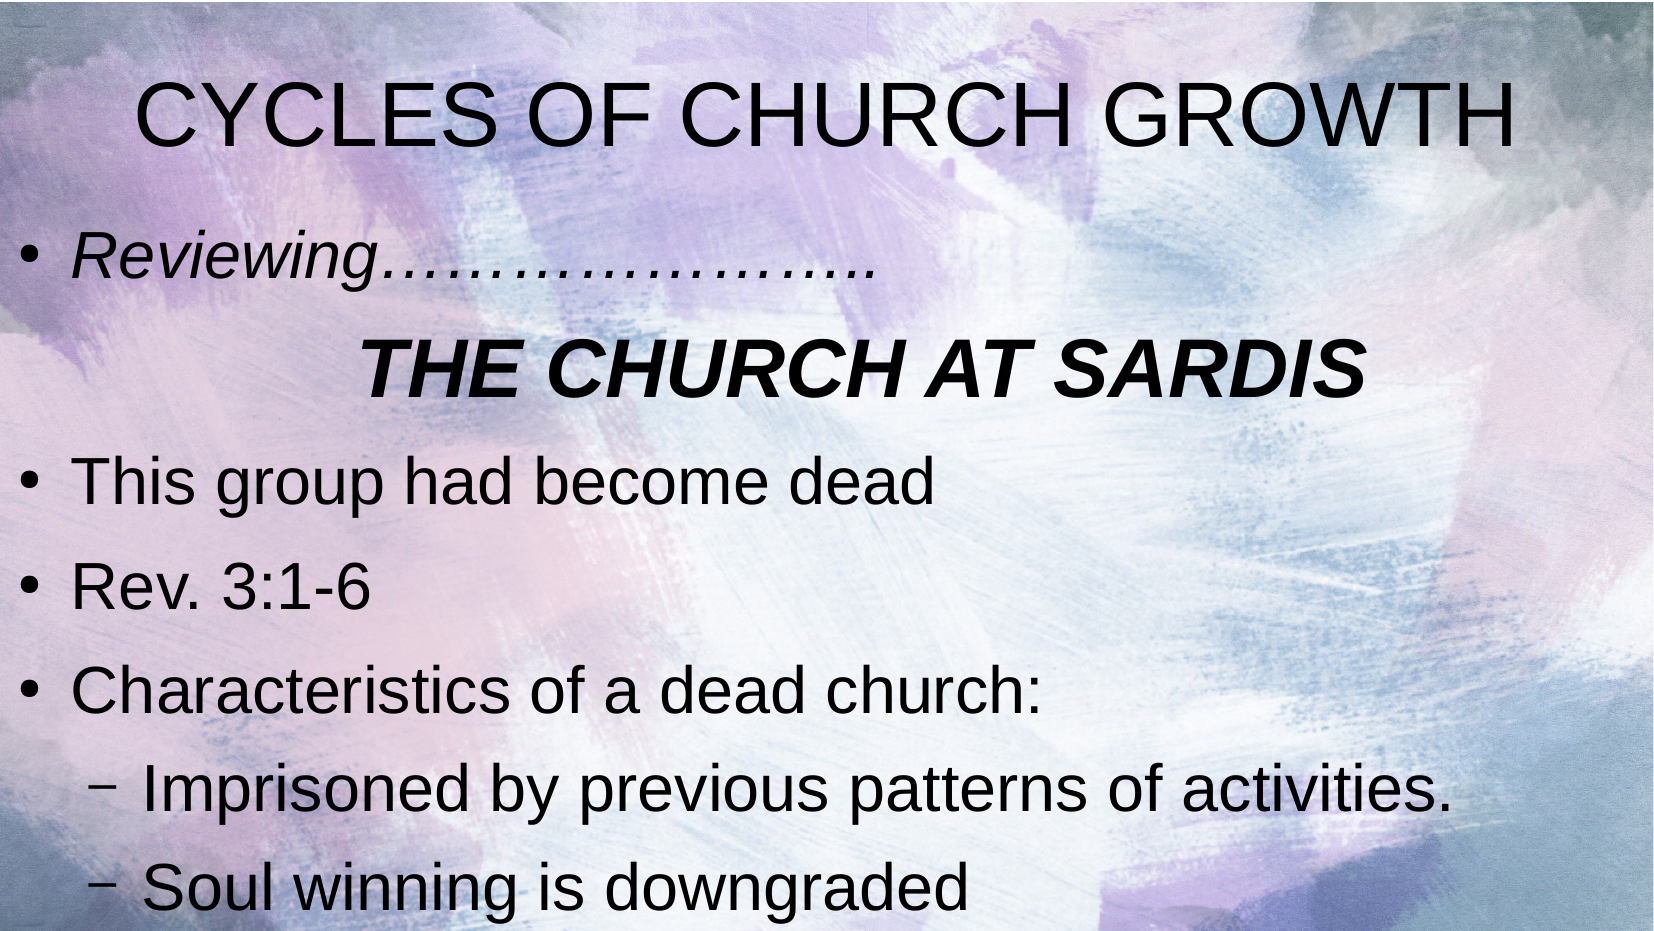

# CYCLES OF CHURCH GROWTH
Reviewing…………………..
THE CHURCH AT SARDIS
This group had become dead
Rev. 3:1-6
Characteristics of a dead church:
Imprisoned by previous patterns of activities.
Soul winning is downgraded